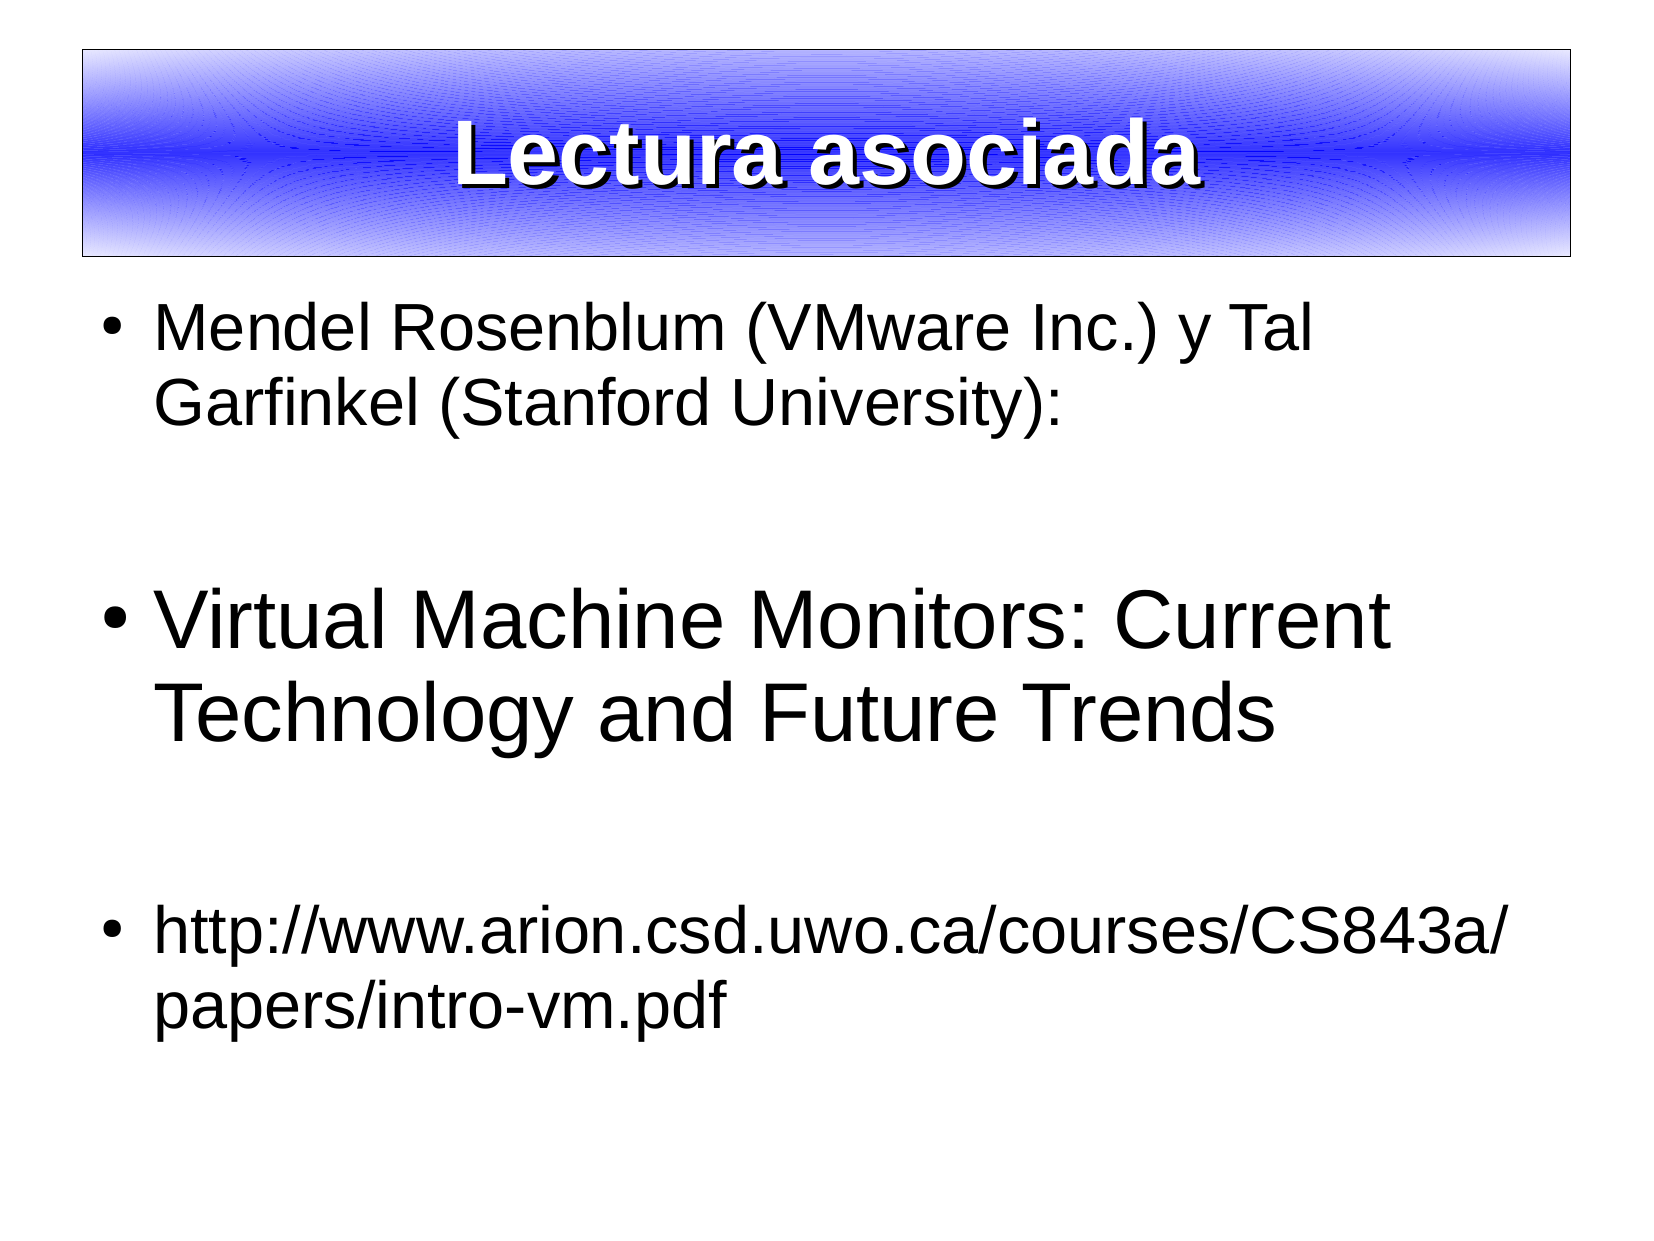

# Lectura asociada
Mendel Rosenblum (VMware Inc.) y Tal Garfinkel (Stanford University):
Virtual Machine Monitors: Current Technology and Future Trends
http://www.arion.csd.uwo.ca/courses/CS843a/papers/intro-vm.pdf